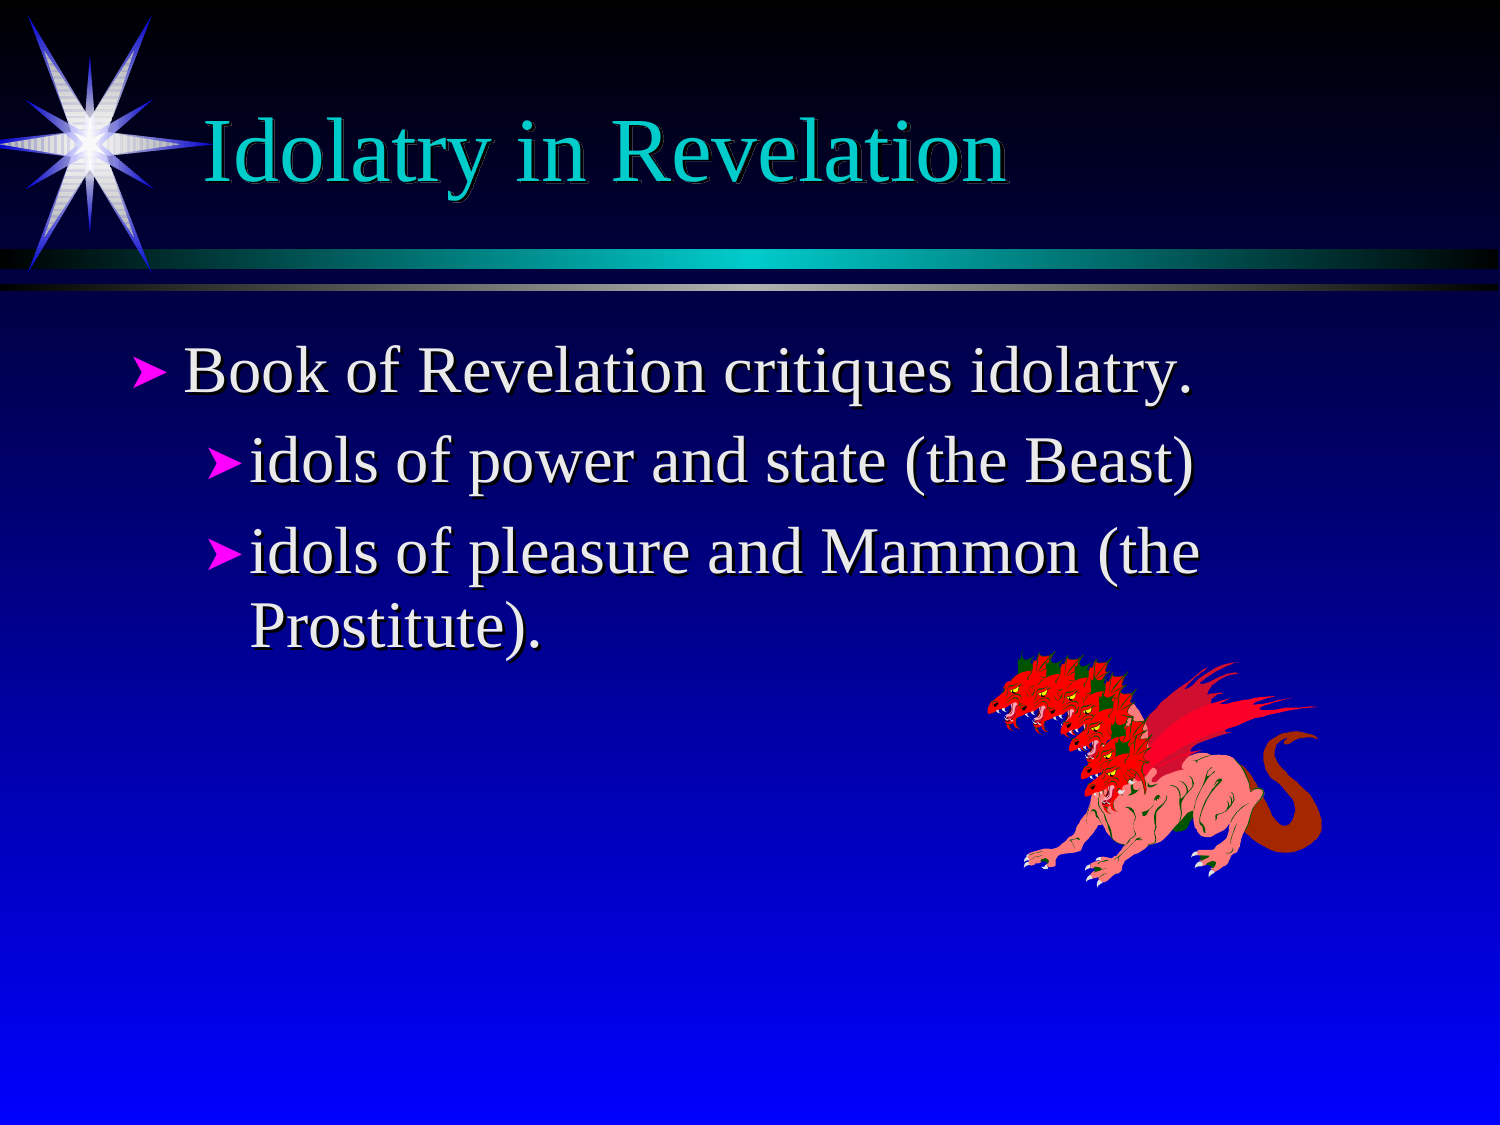

# Idolatry in Revelation
Book of Revelation critiques idolatry.
idols of power and state (the Beast)
idols of pleasure and Mammon (the Prostitute).